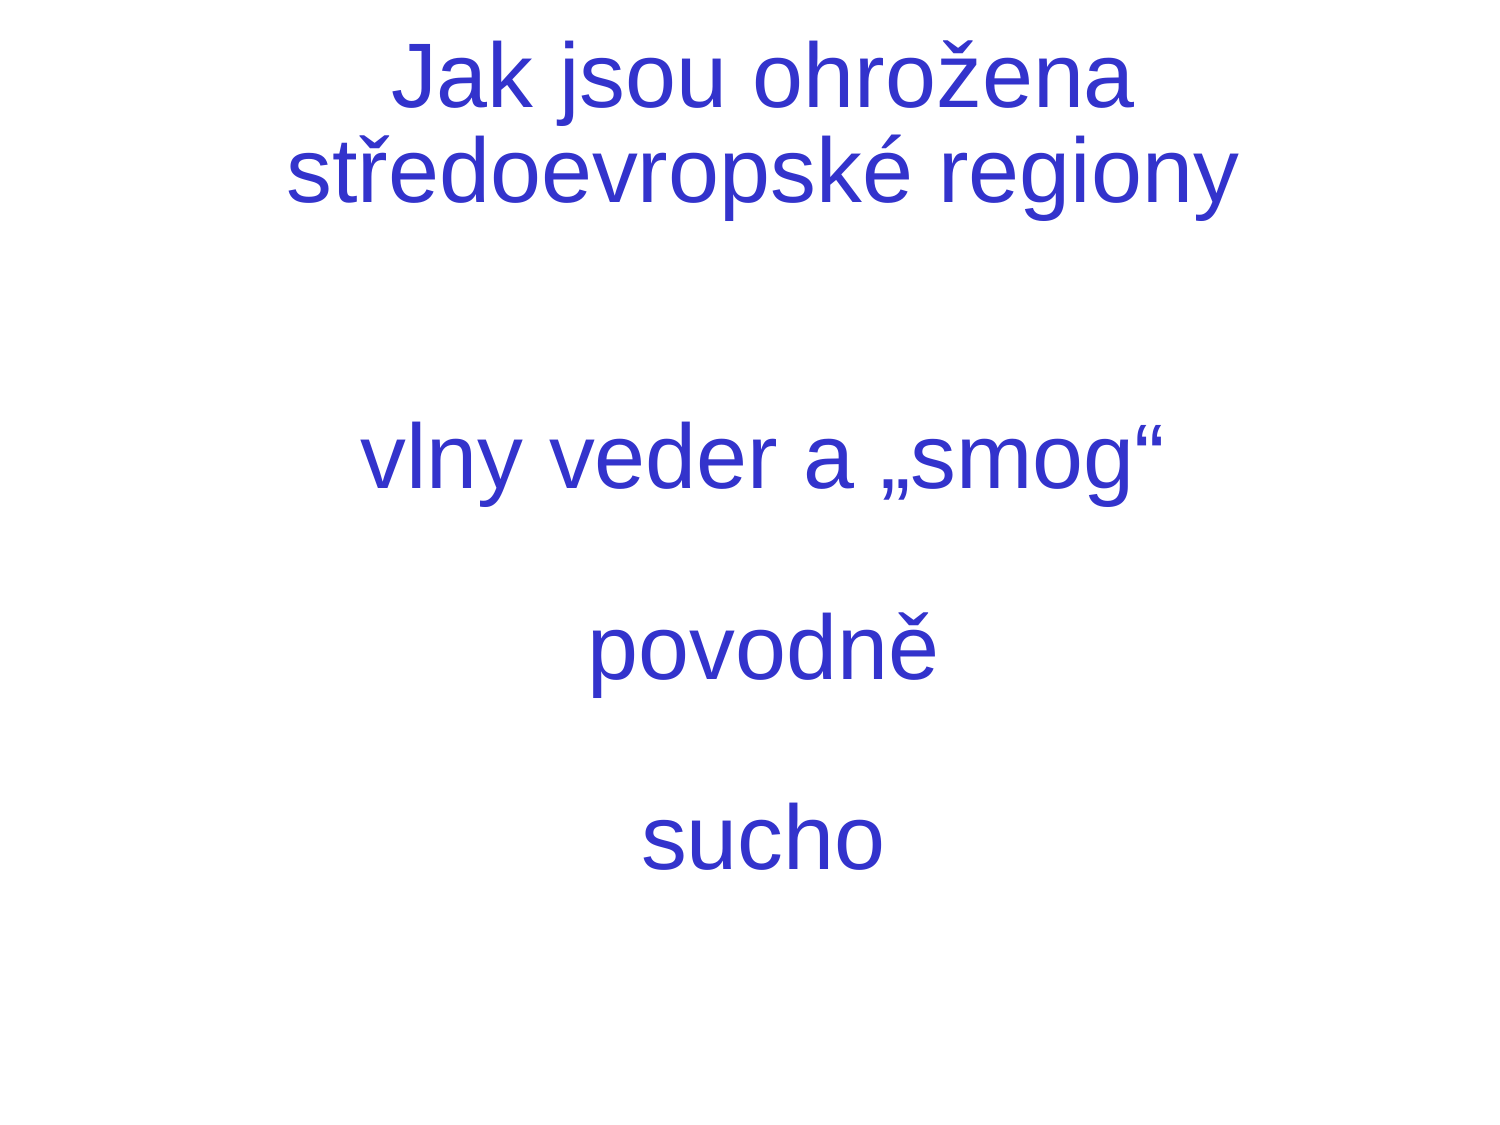

# Jak jsou ohrožena středoevropské regiony vlny veder a „smog“ povodně sucho